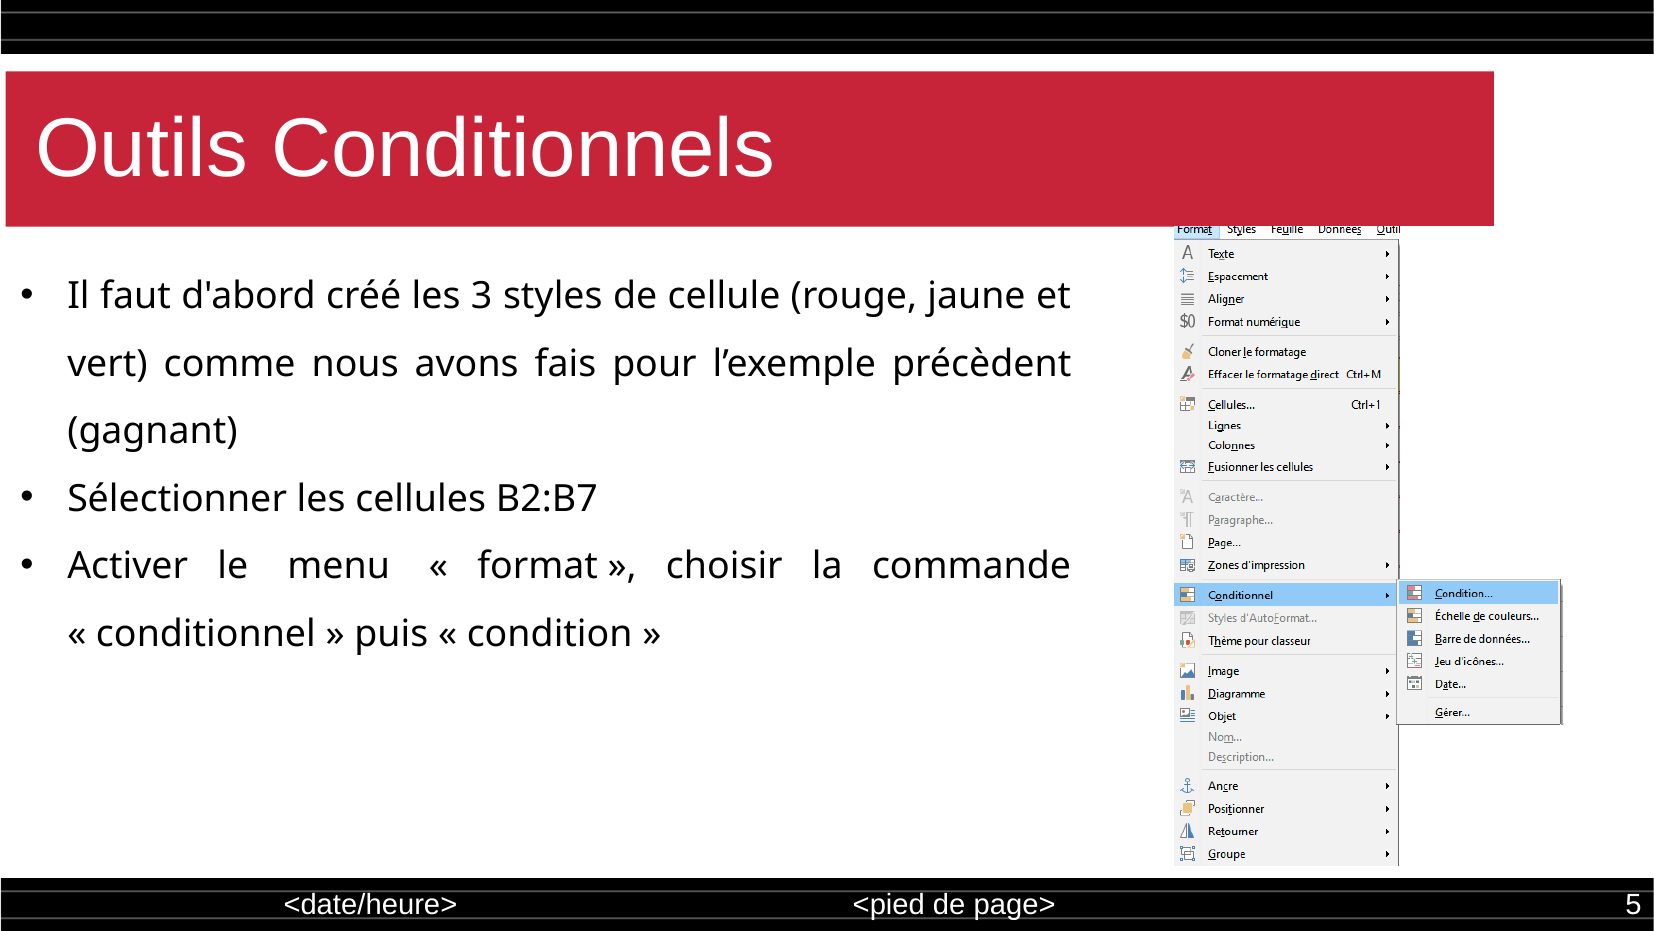

Outils Conditionnels
Il faut d'abord créé les 3 styles de cellule (rouge, jaune et vert) comme nous avons fais pour l’exemple précèdent (gagnant)
Sélectionner les cellules B2:B7
Activer le  menu  « format », choisir la commande « conditionnel » puis « condition »